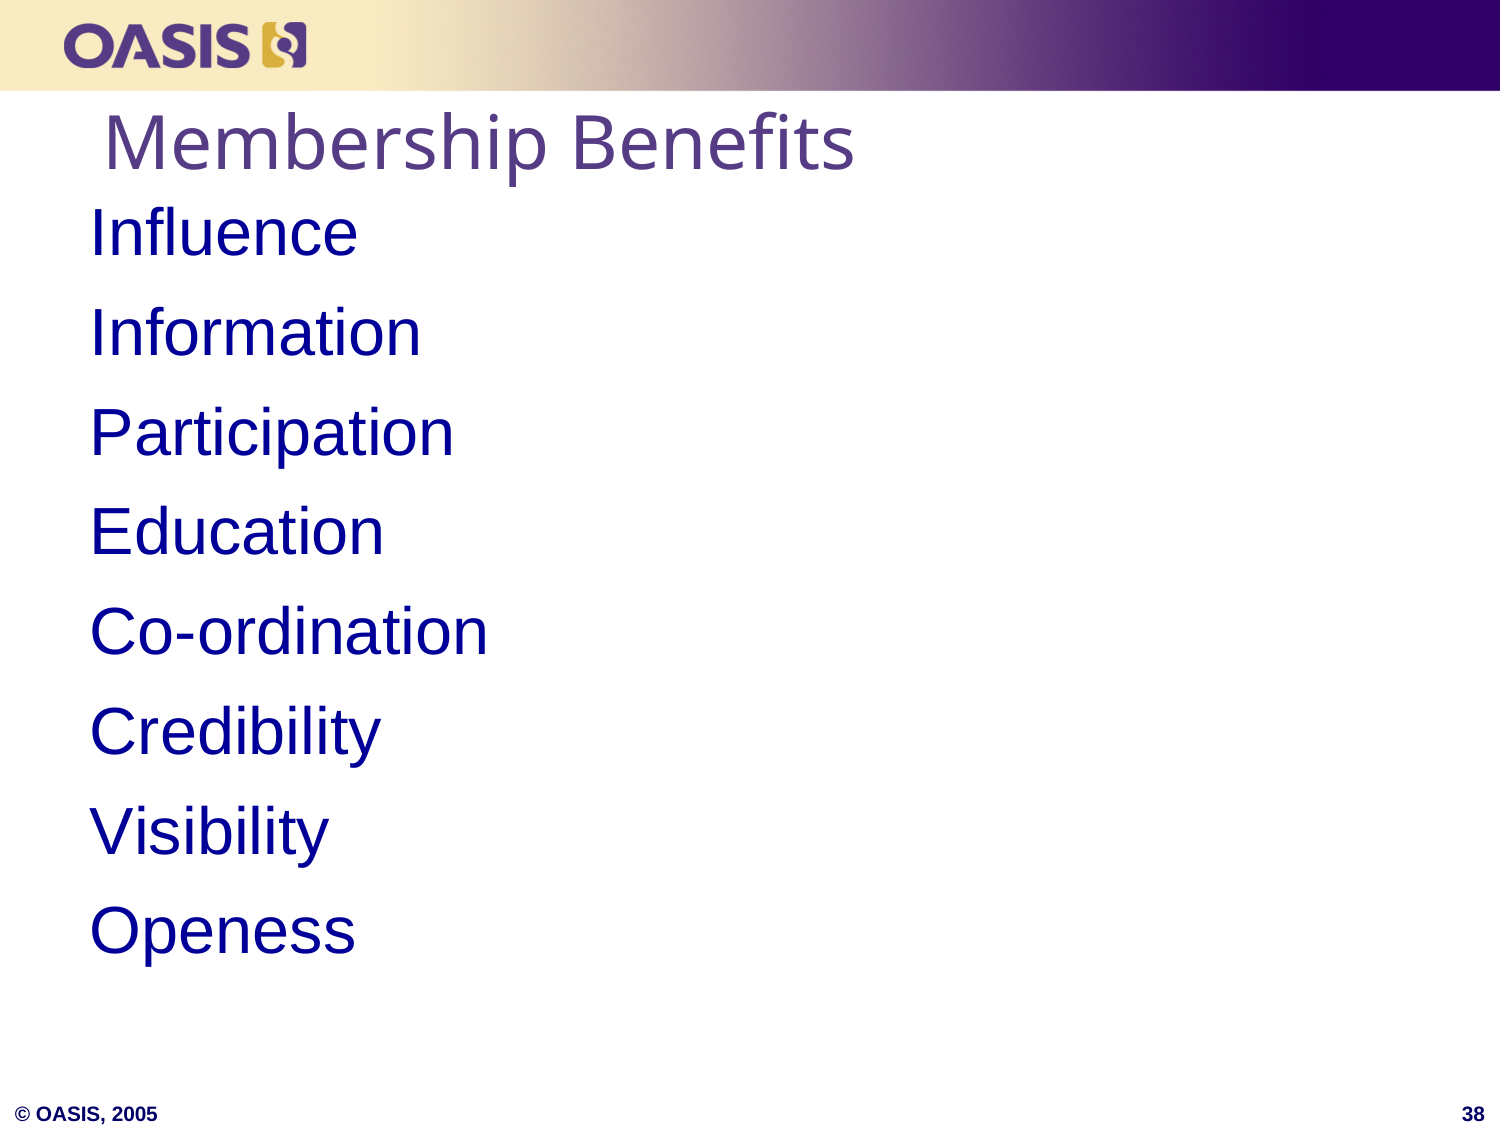

# Membership Benefits
Influence
Information
Participation
Education
Co-ordination
Credibility
Visibility
Openess
© OASIS, 2005
38